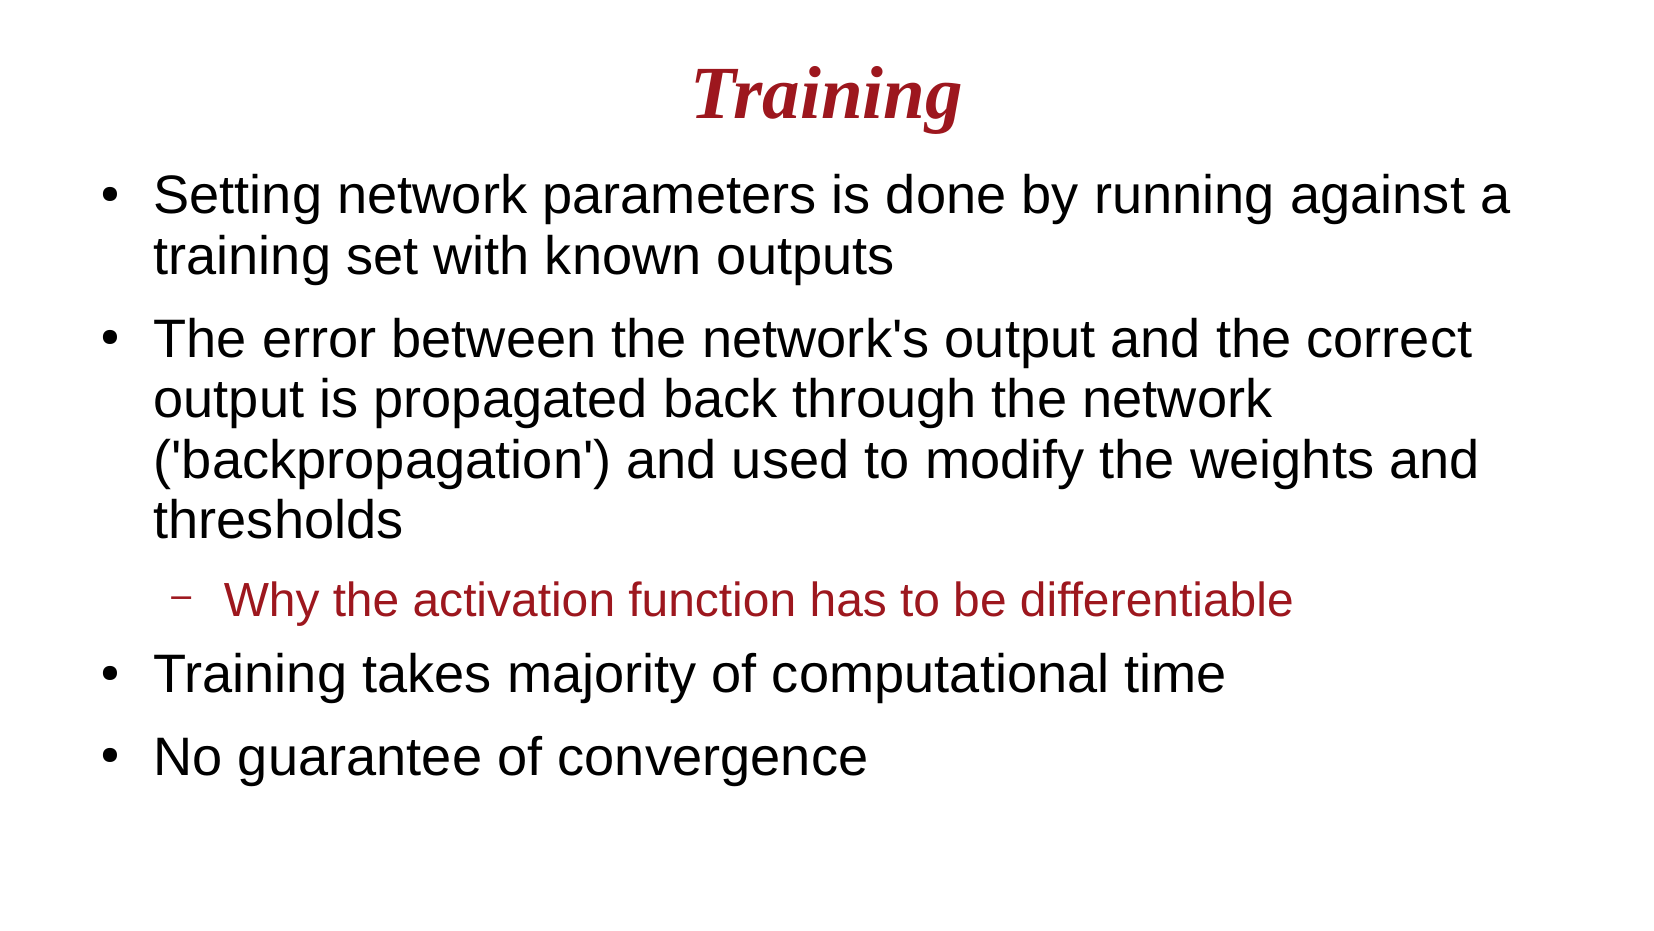

# Training
Setting network parameters is done by running against a training set with known outputs
The error between the network's output and the correct output is propagated back through the network ('backpropagation') and used to modify the weights and thresholds
Why the activation function has to be differentiable
Training takes majority of computational time
No guarantee of convergence